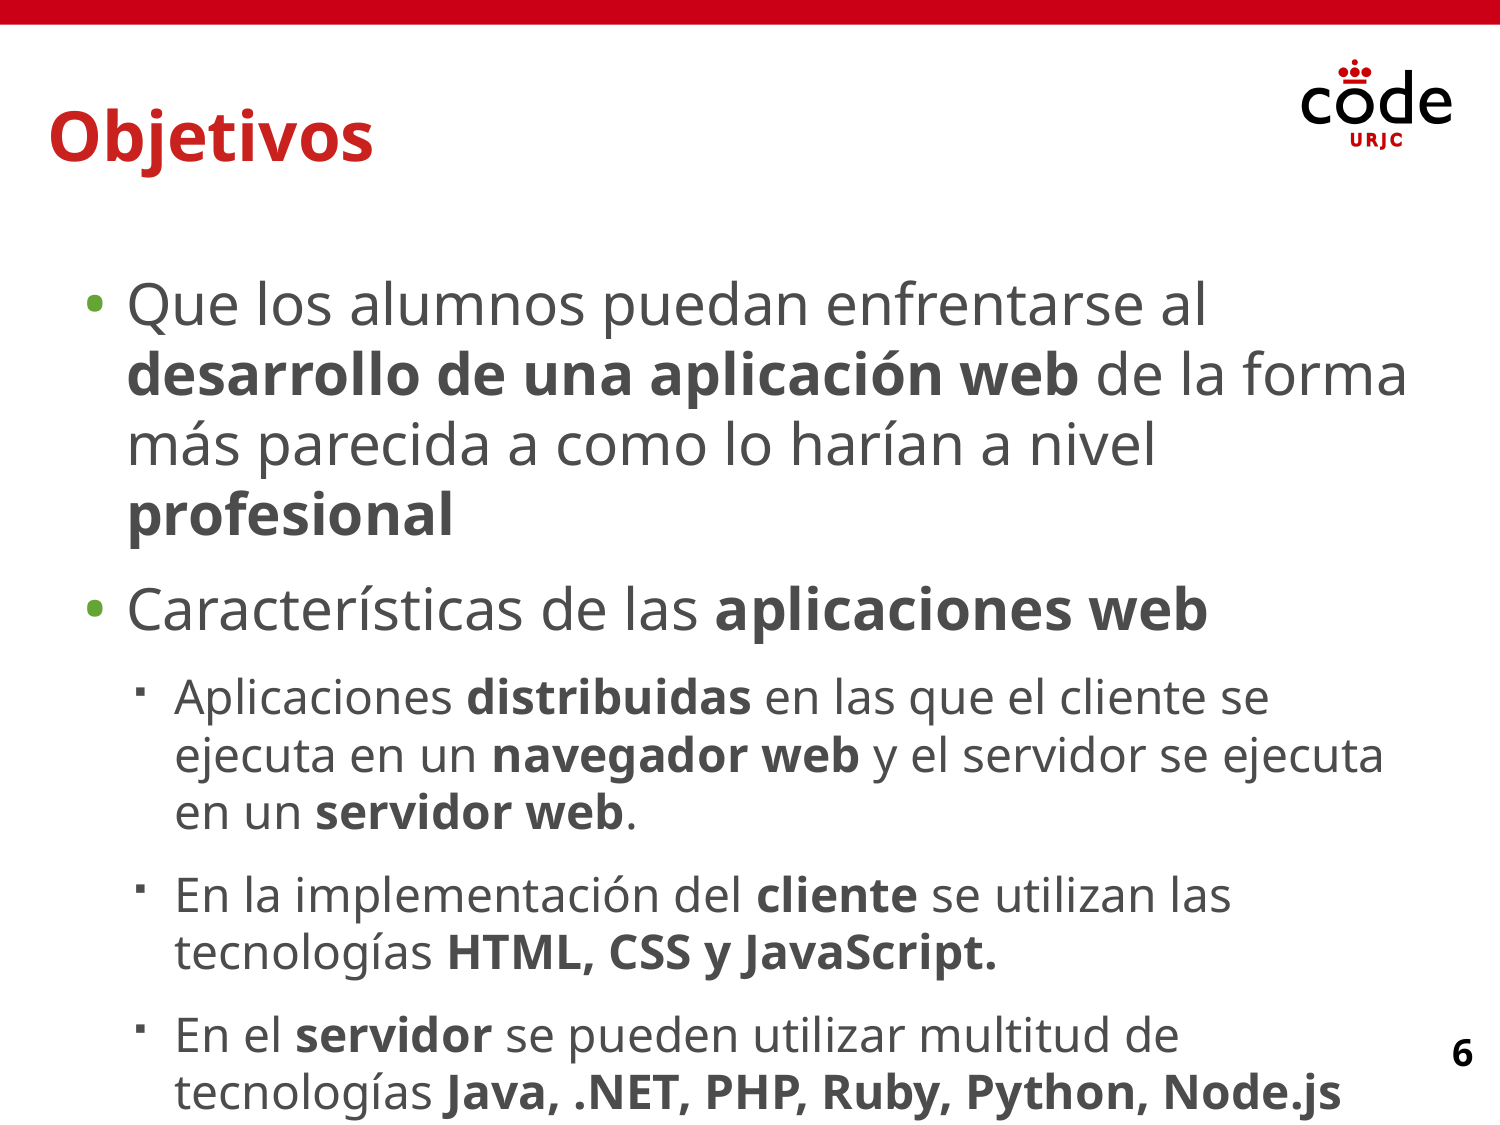

# Objetivos
Que los alumnos puedan enfrentarse al desarrollo de una aplicación web de la forma más parecida a como lo harían a nivel profesional
Características de las aplicaciones web
Aplicaciones distribuidas en las que el cliente se ejecuta en un navegador web y el servidor se ejecuta en un servidor web.
En la implementación del cliente se utilizan las tecnologías HTML, CSS y JavaScript.
En el servidor se pueden utilizar multitud de tecnologías Java, .NET, PHP, Ruby, Python, Node.js (JavaScript), etc.
6